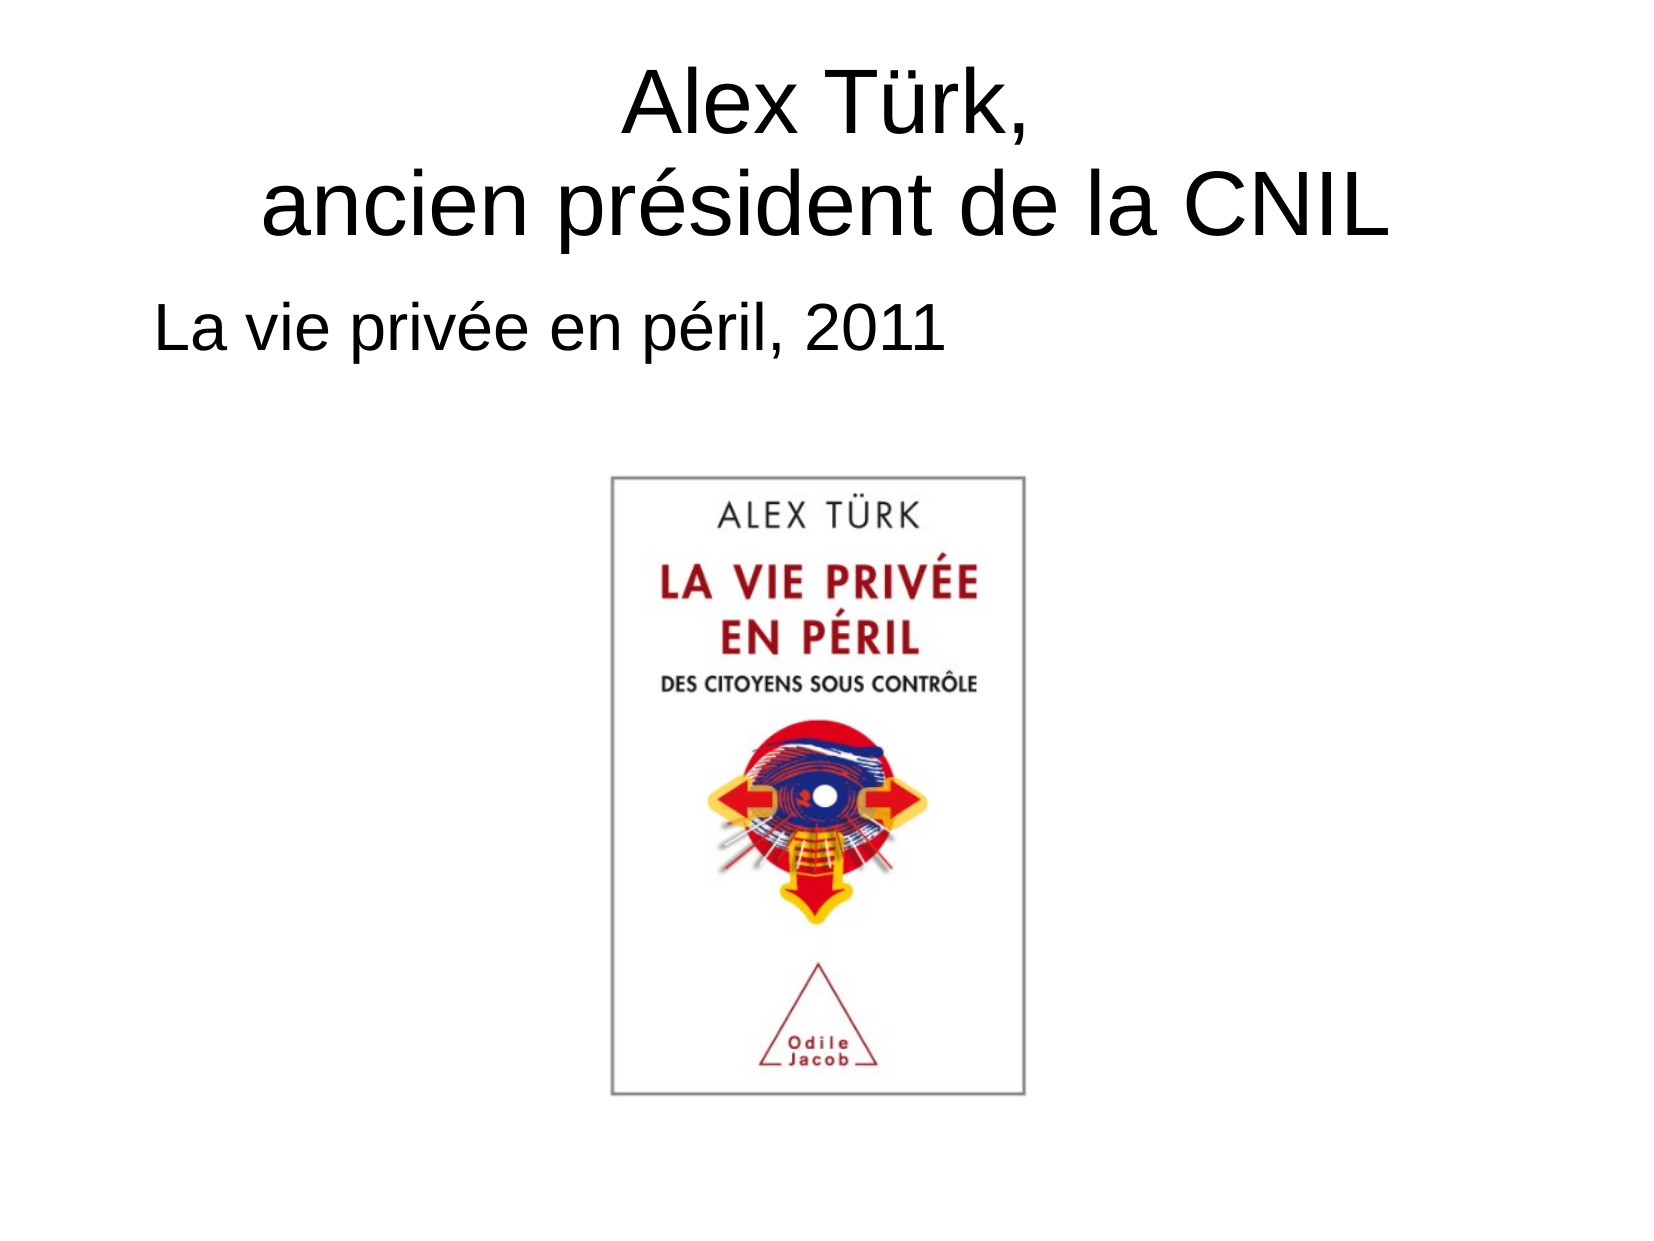

# Alex Türk, ancien président de la CNIL
La vie privée en péril, 2011